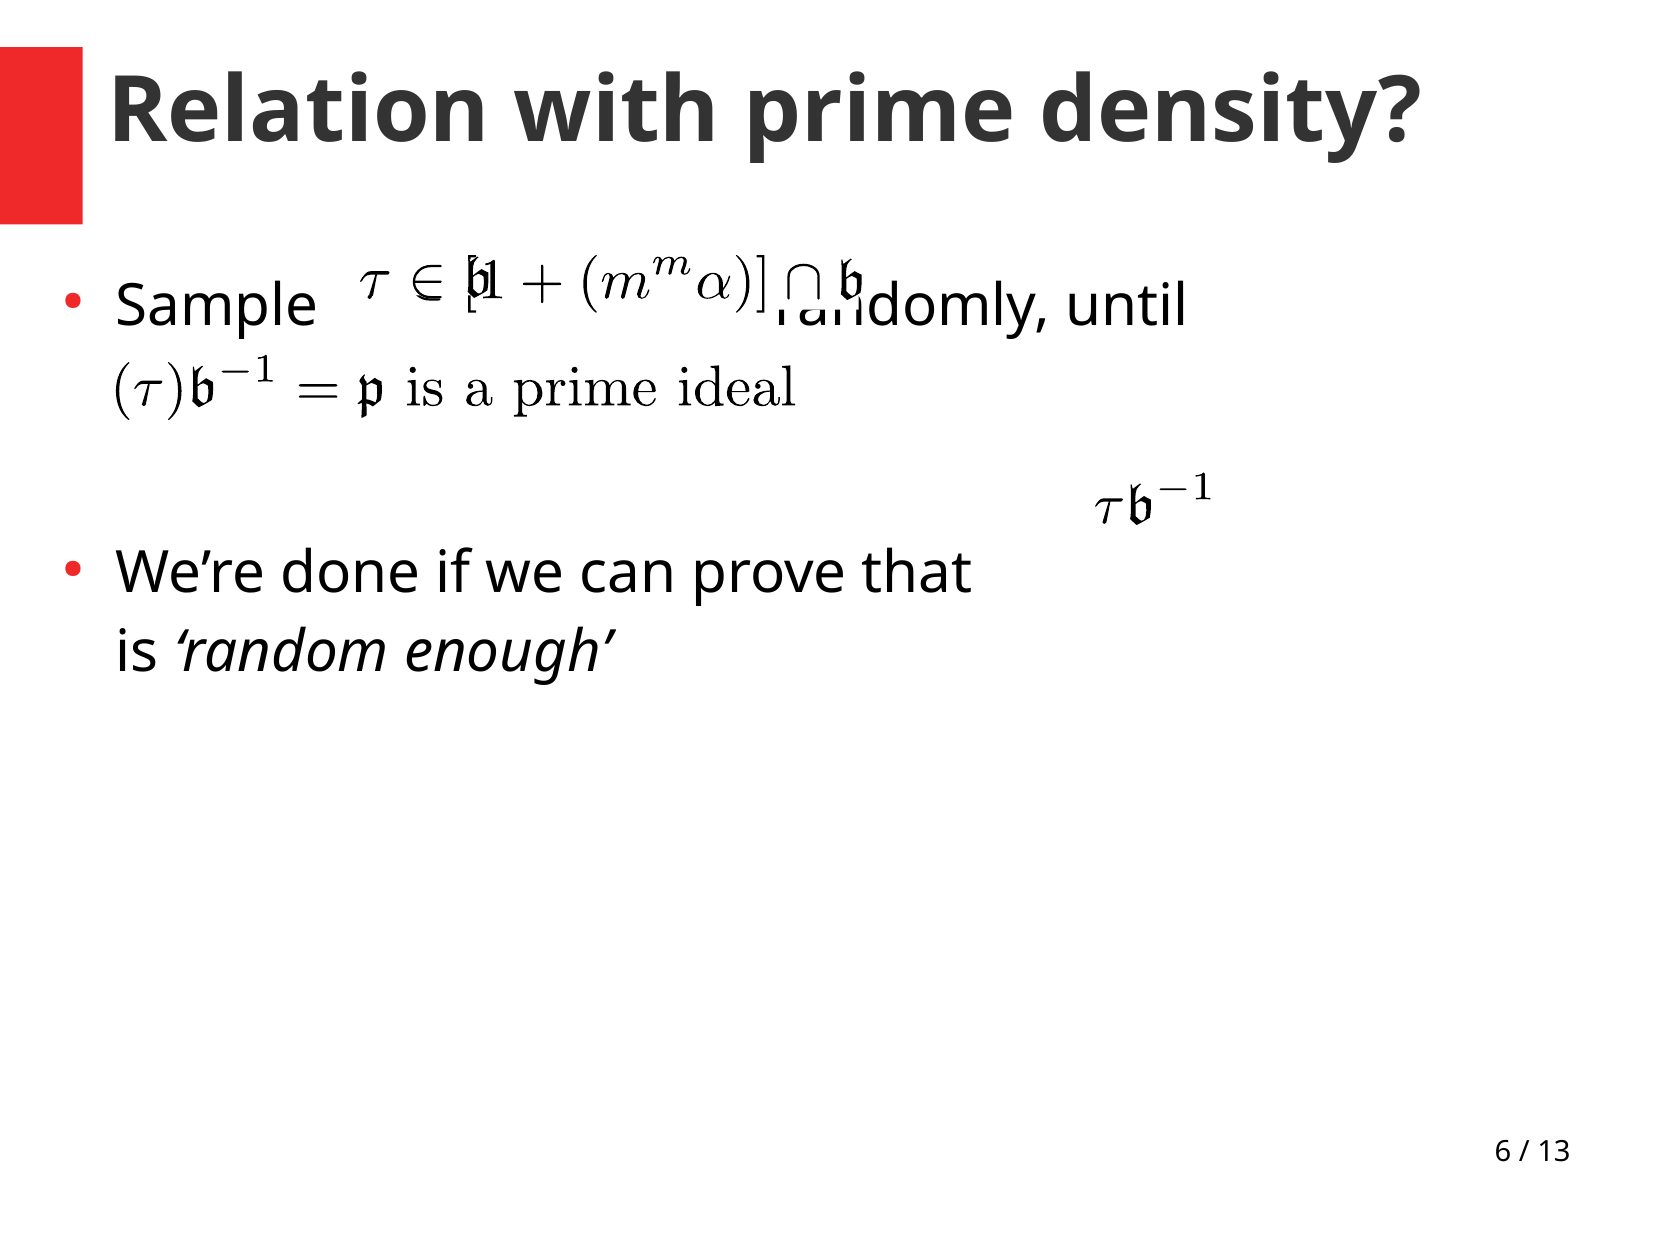

# Relation with prime density?
Sample randomly, until
We’re done if we can prove that
is ‘random enough’
6